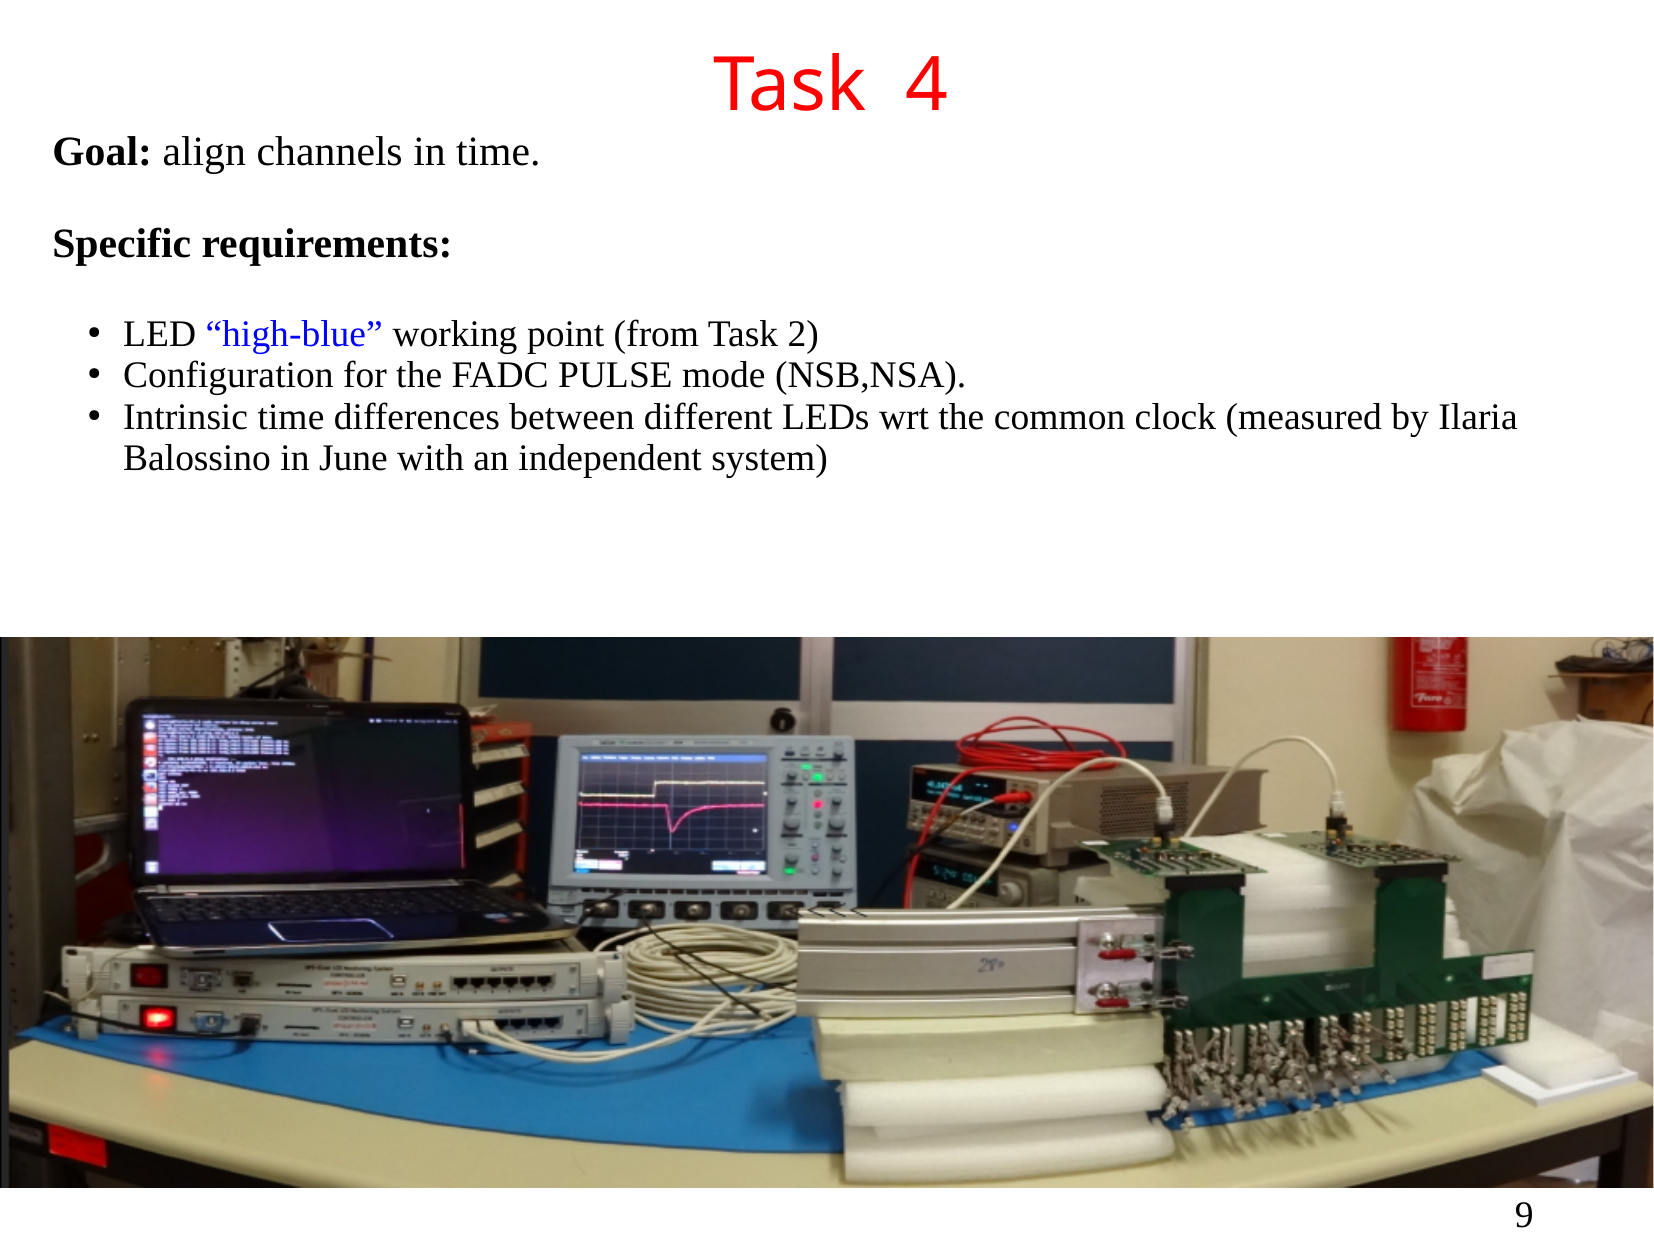

# Task 4
Goal: align channels in time.
Specific requirements:
LED “high-blue” working point (from Task 2)
Configuration for the FADC PULSE mode (NSB,NSA).
Intrinsic time differences between different LEDs wrt the common clock (measured by Ilaria Balossino in June with an independent system)